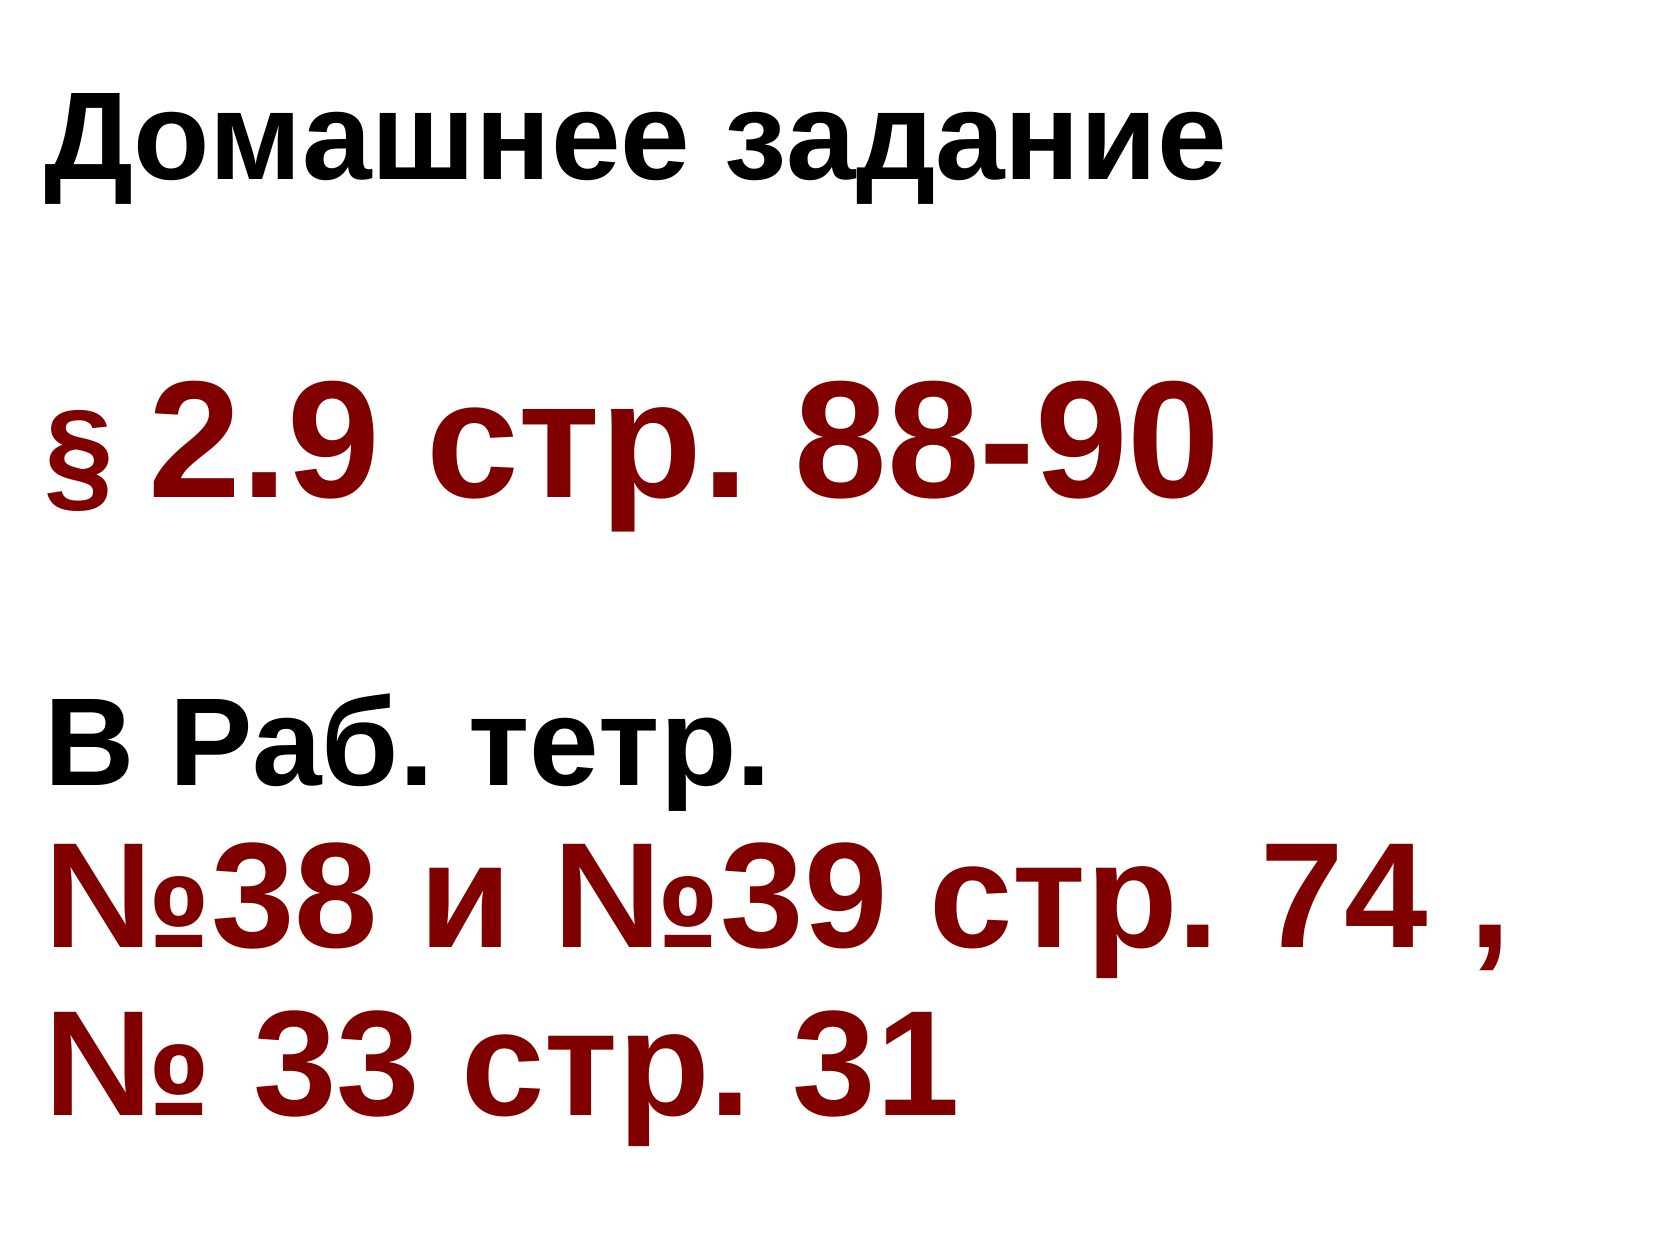

Домашнее задание
§ 2.9 стр. 88-90
В Раб. тетр.
№38 и №39 стр. 74 ,
№ 33 стр. 31